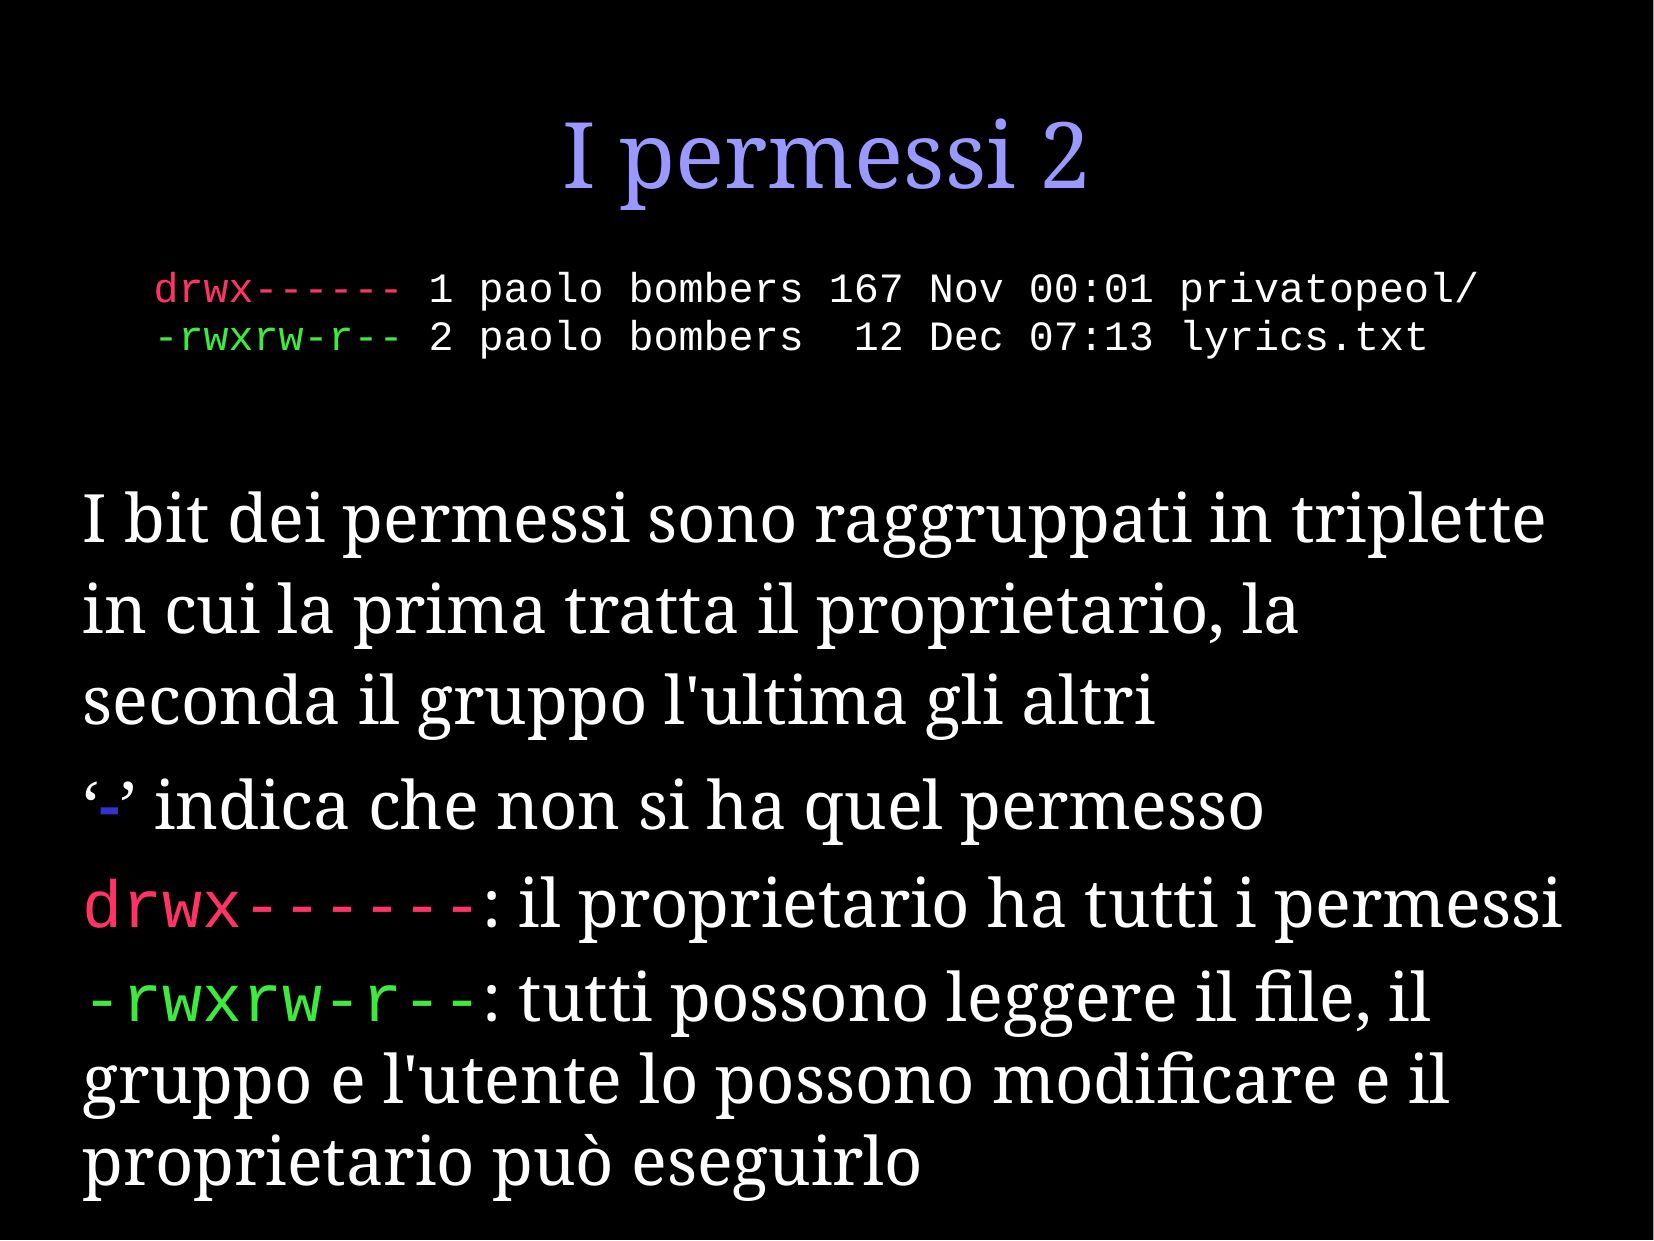

# I permessi 2
drwx------ 1 paolo bombers 167 Nov 00:01 privatopeol/
-rwxrw-r-- 2 paolo bombers 12 Dec 07:13 lyrics.txt
I bit dei permessi sono raggruppati in triplette in cui la prima tratta il proprietario, la seconda il gruppo l'ultima gli altri
‘-’ indica che non si ha quel permesso
drwx------: il proprietario ha tutti i permessi
-rwxrw-r--: tutti possono leggere il file, il gruppo e l'utente lo possono modificare e il proprietario può eseguirlo